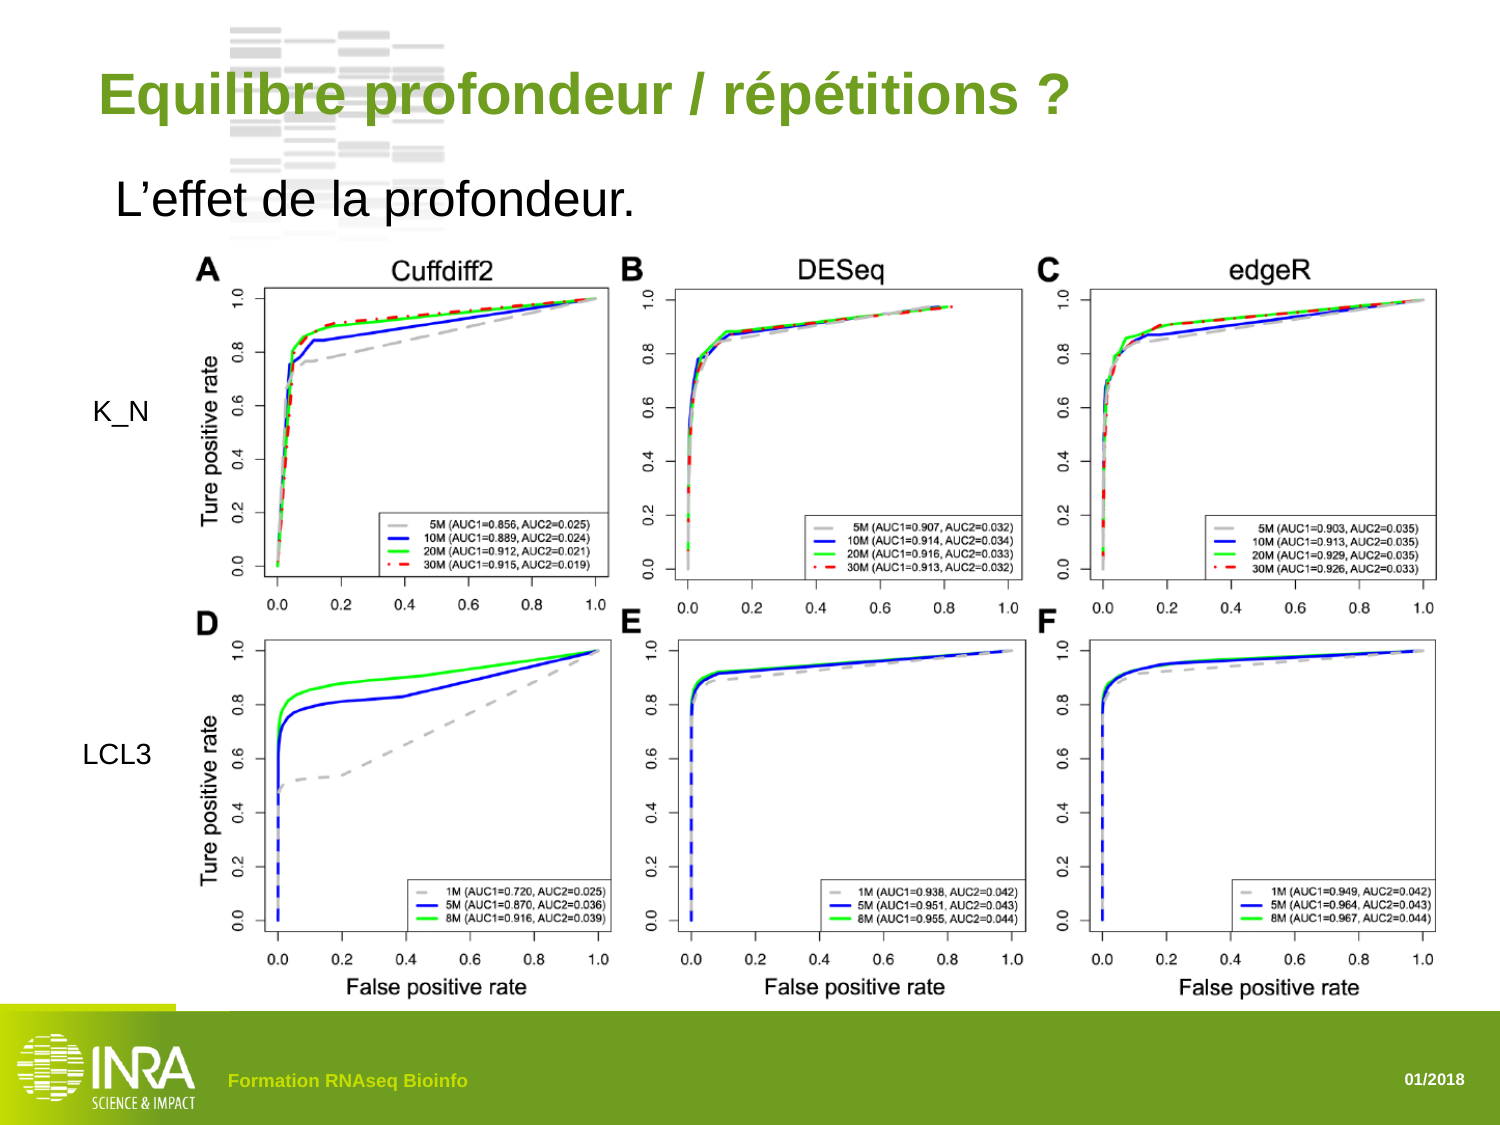

Equilibre profondeur / répétitions ?
L’effet de la profondeur.
K_N
LCL3